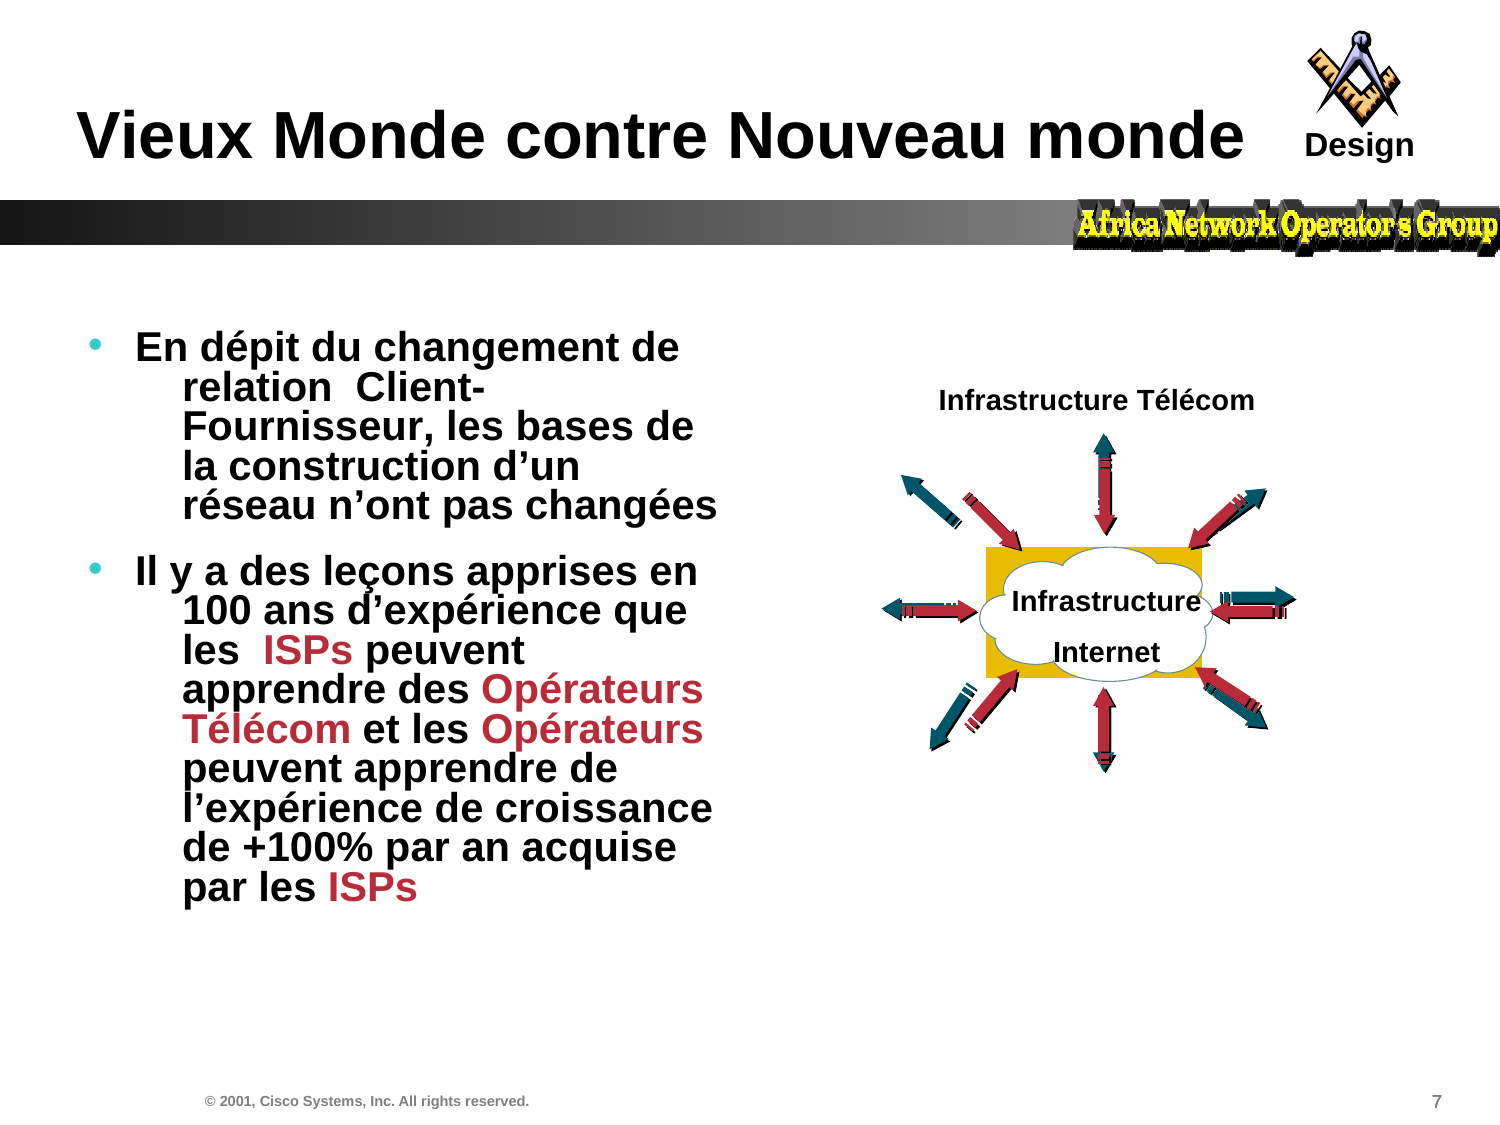

# Vieux Monde contre Nouveau monde
Design
En dépit du changement de relation Client-Fournisseur, les bases de la construction d’un réseau n’ont pas changées
Il y a des leçons apprises en 100 ans d’expérience que les ISPs peuvent apprendre des Opérateurs Télécom et les Opérateurs peuvent apprendre de l’expérience de croissance de +100% par an acquise par les ISPs
Infrastructure Télécom
Infrastructure
Internet